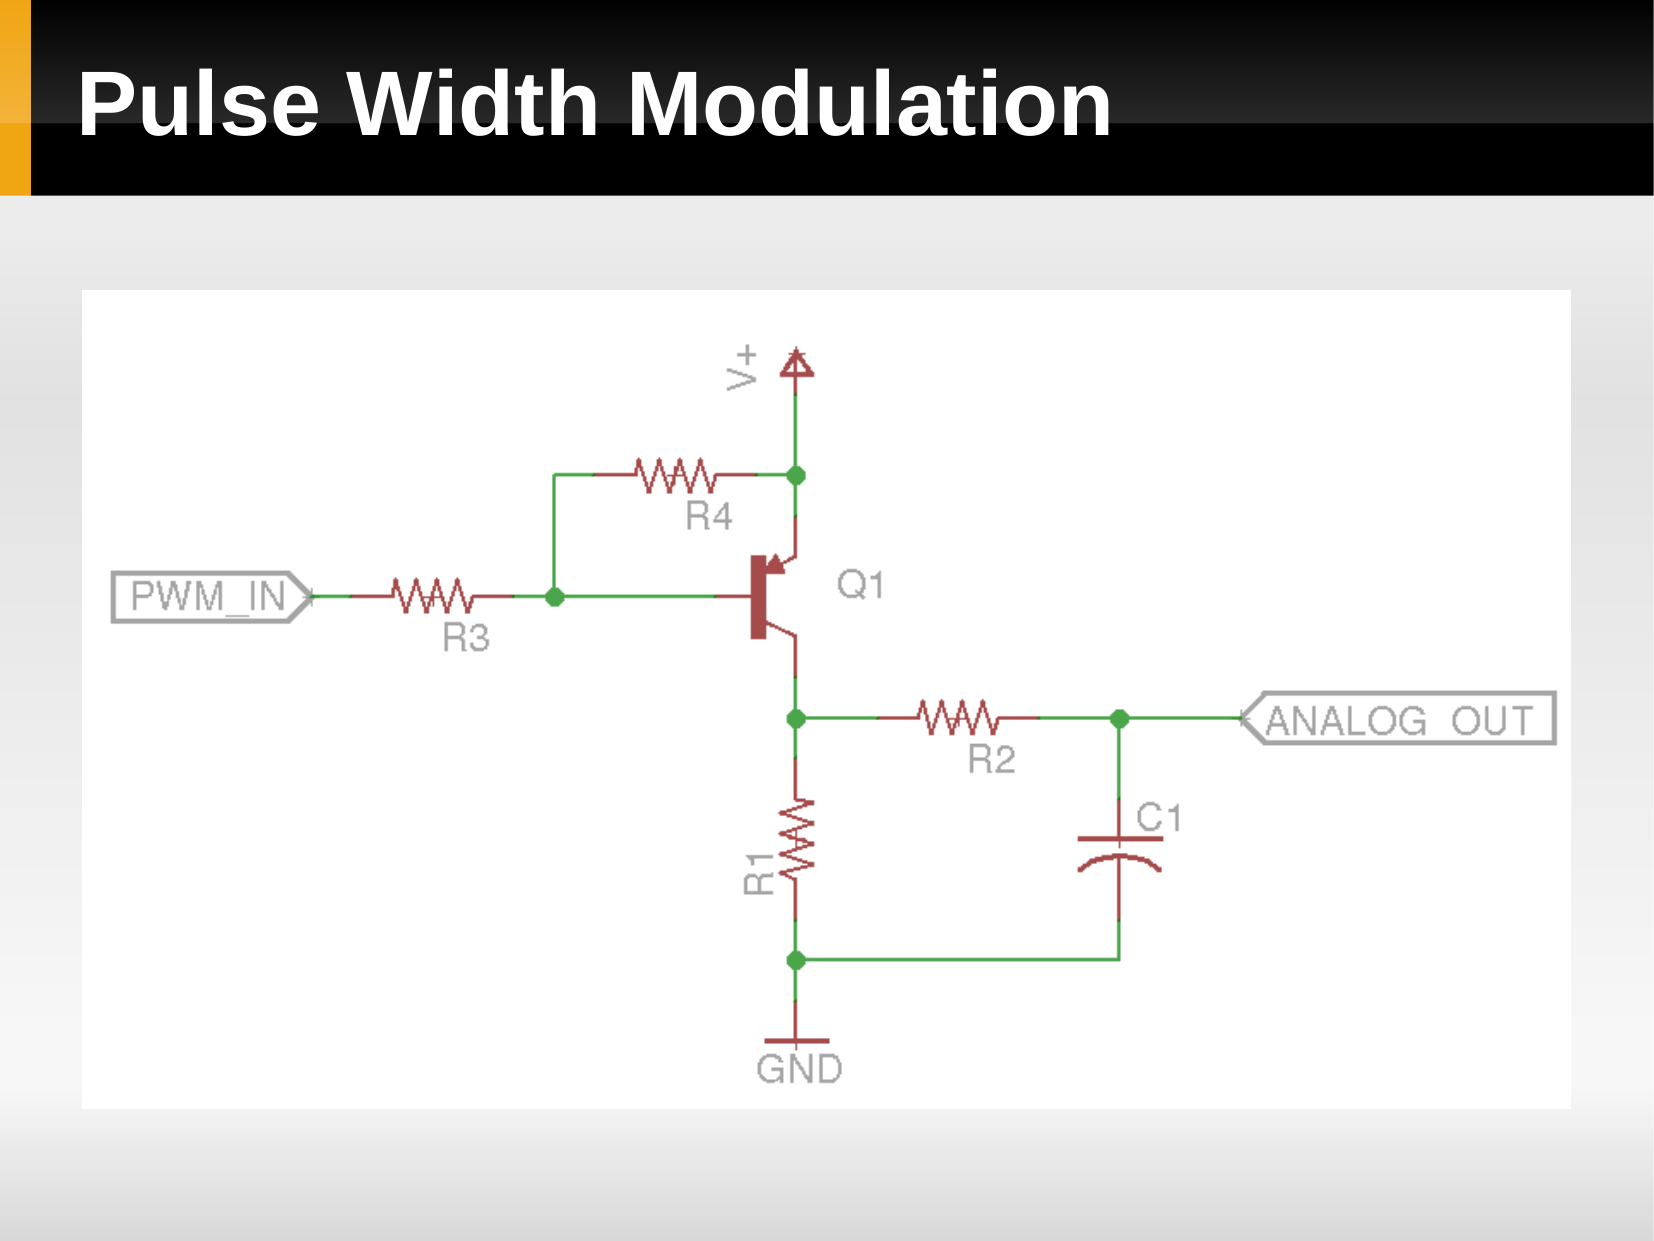

# Pulse Width Modulation
Digital output, but a time-averaged output gives an analog output
Output filter determines performance